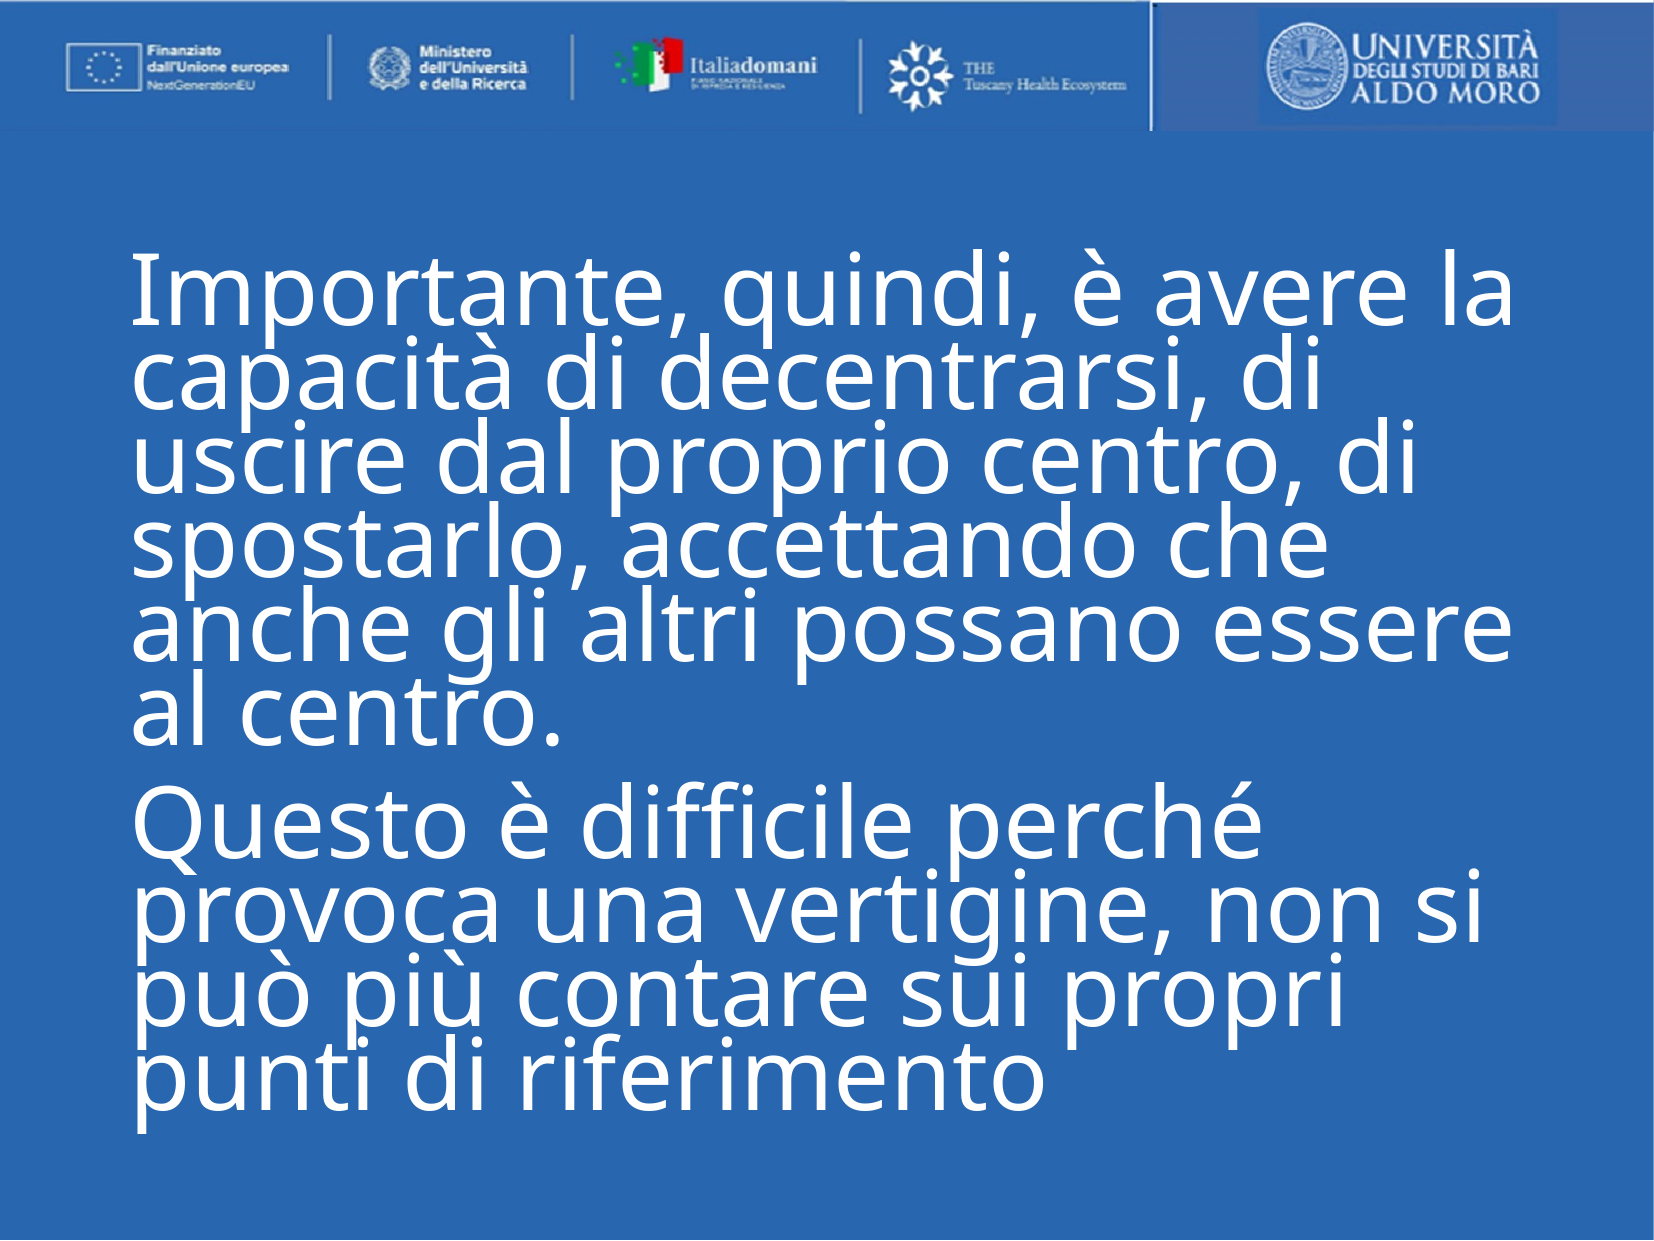

# Importante, quindi, è avere la capacità di decentrarsi, di uscire dal proprio centro, di spostarlo, accettando che anche gli altri possano essere al centro.
Questo è difficile perché provoca una vertigine, non si può più contare sui propri punti di riferimento